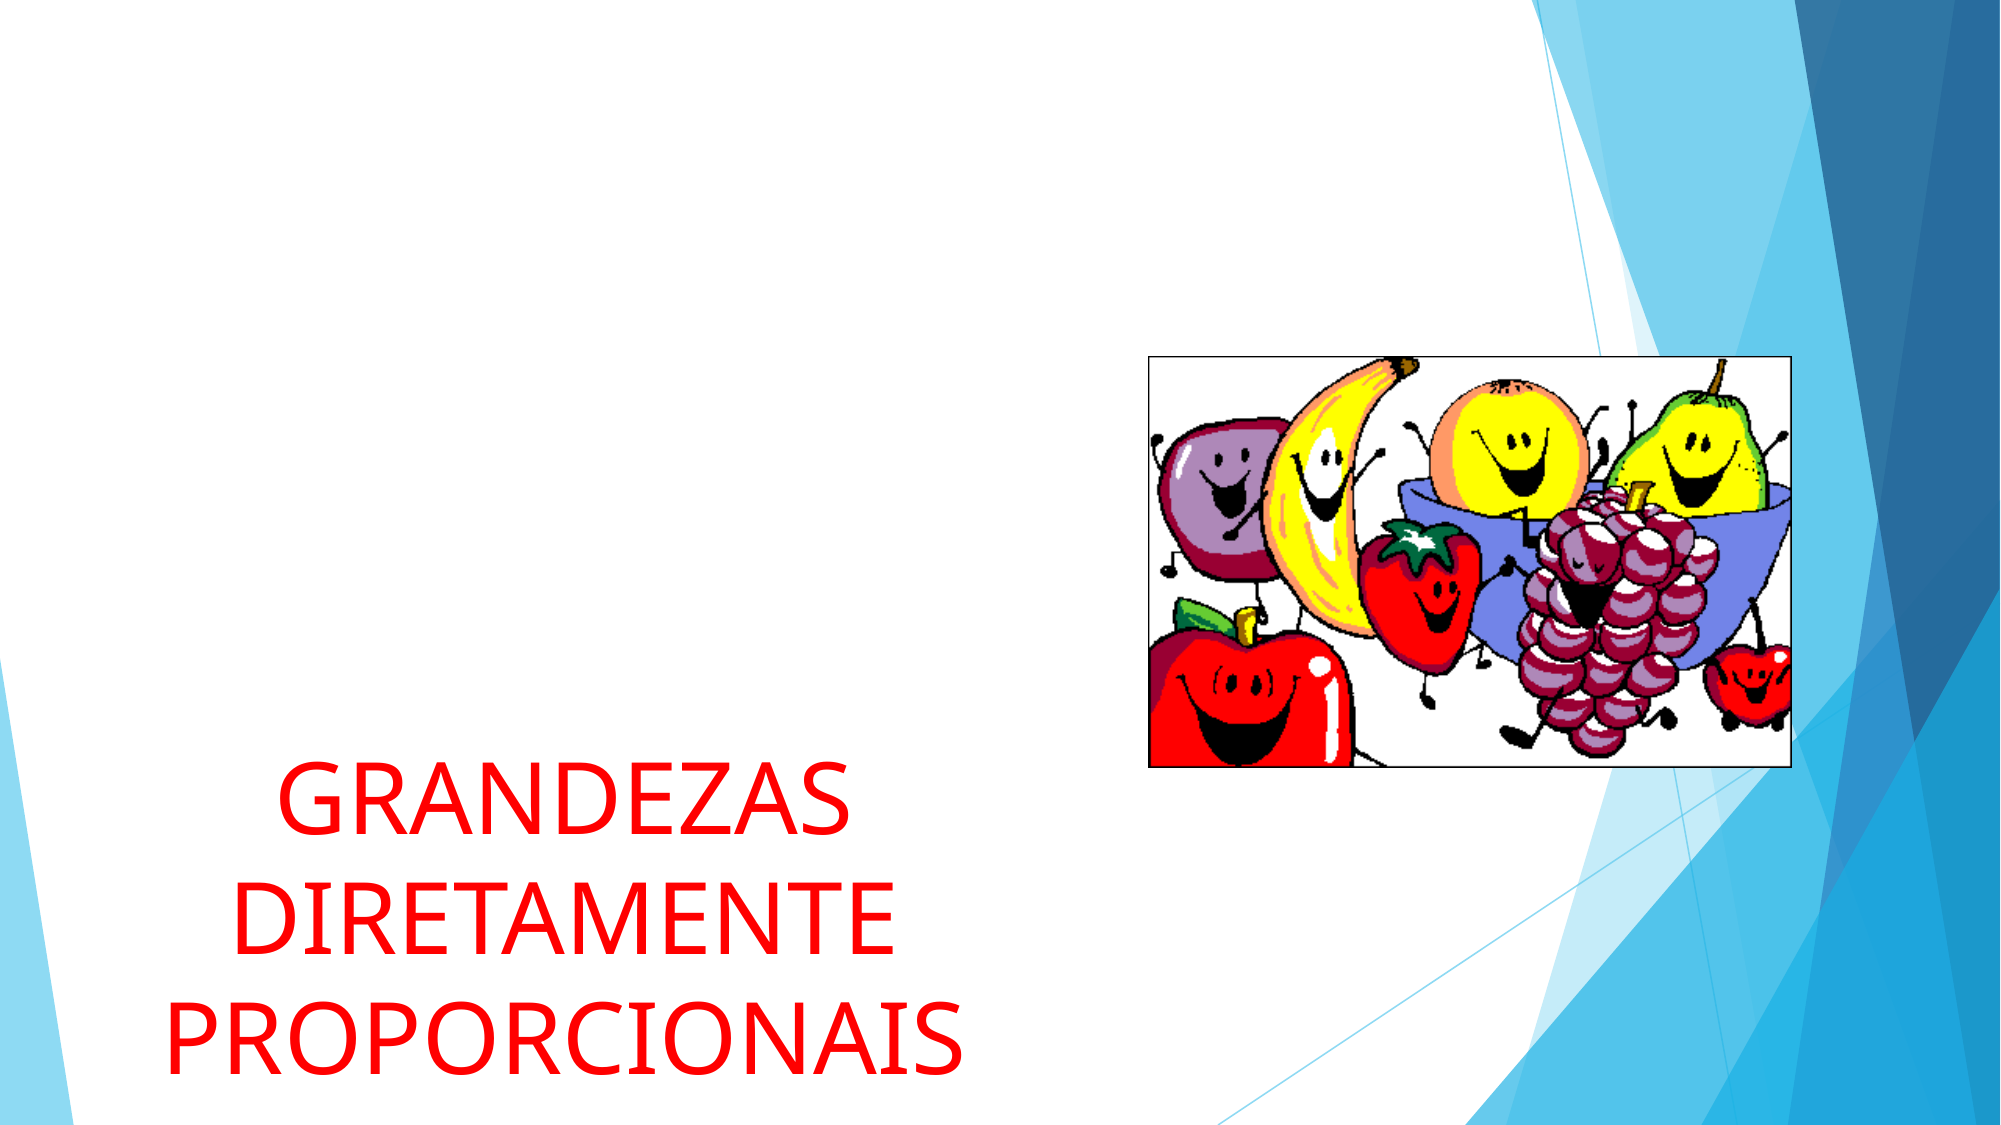

# GRANDEZAS DIRETAMENTE PROPORCIONAIS CONSTANTE DE PROPORCIONALIDADE